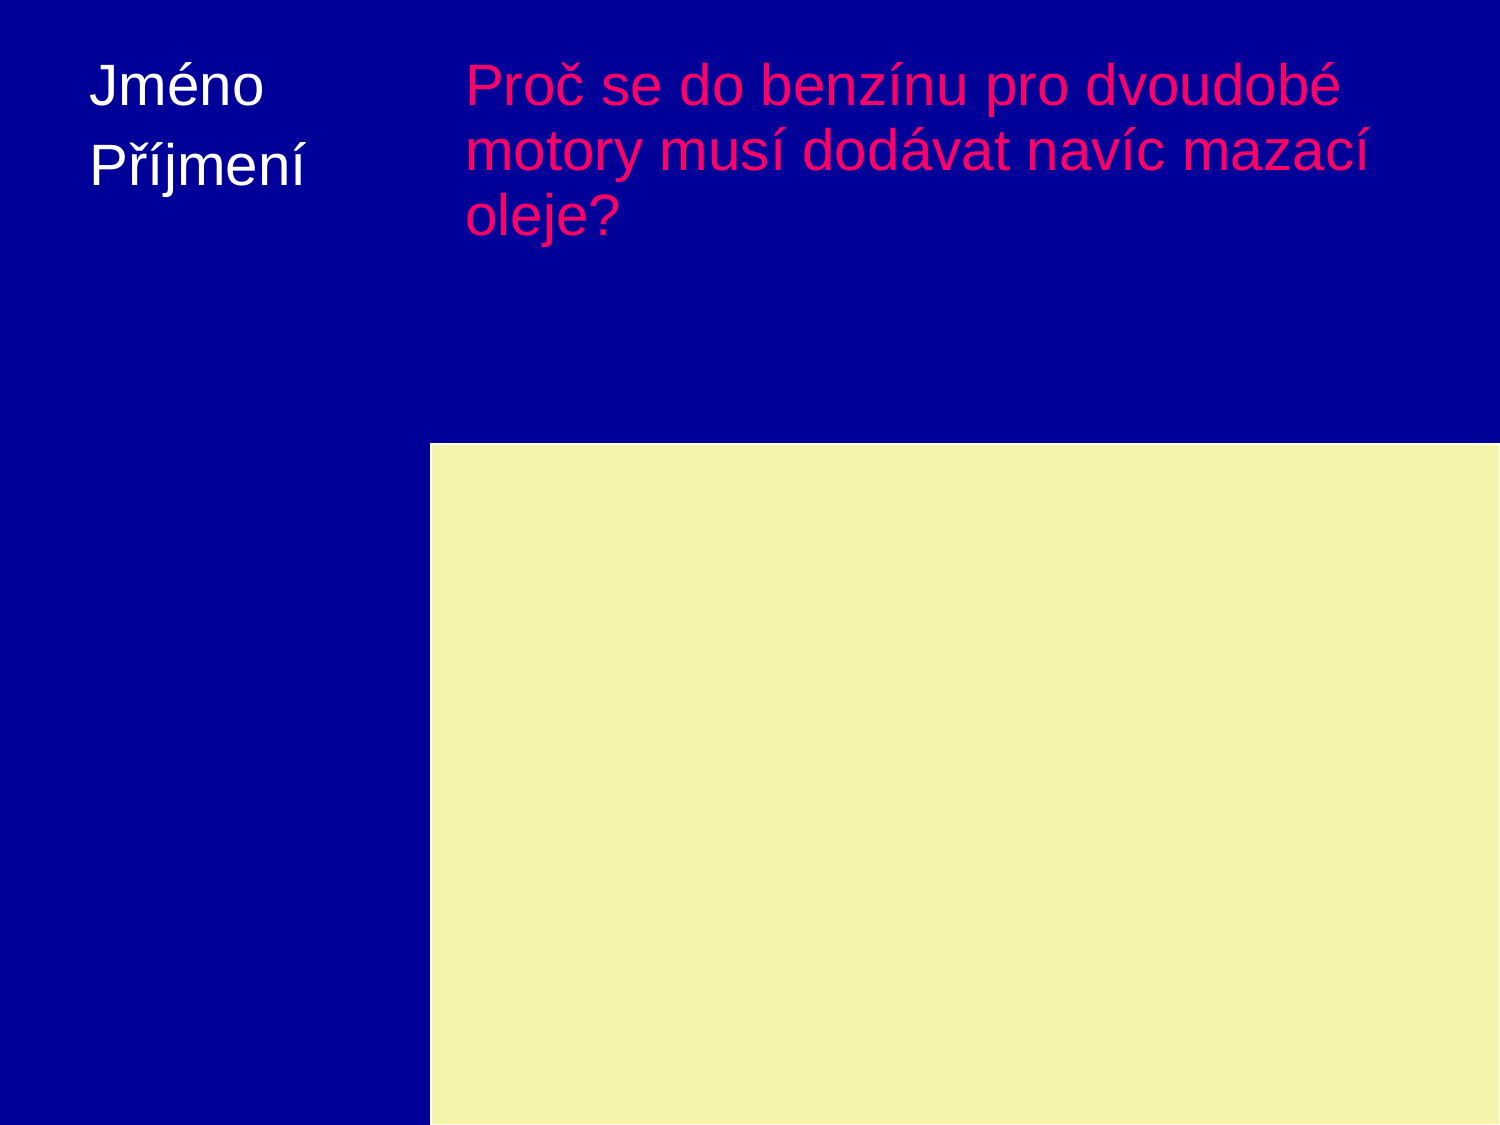

Jméno
Příjmení
Proč se do benzínu pro dvoudobé motory musí dodávat navíc mazací oleje?
Ve čtyřdobých motorech je pracovní prostor pouze na jedné straně pístu. Druhá strana pístu je mazána a chlazena motorovým
olejem. Ve dvoudobých motorech ale tento způsob mazání motoru není možný, neboť do
prostoru pod pístem je nasáváno palivo. Nutné je tedy mazání přímo palivem s mazací olejem.